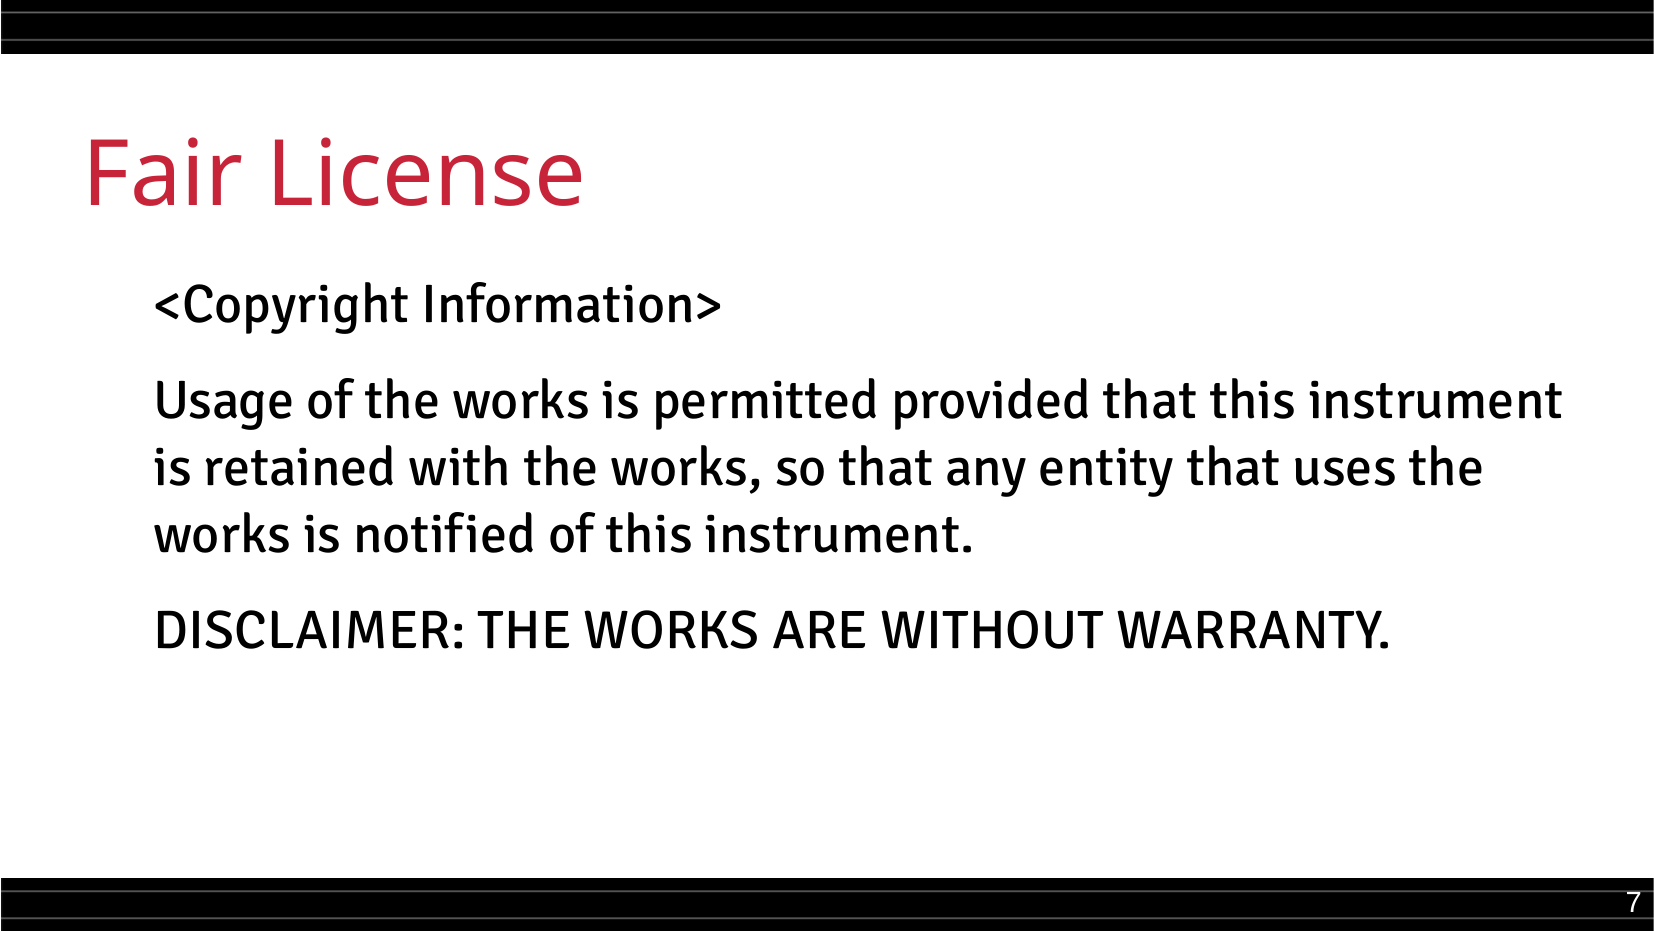

# Fair License
<Copyright Information>
Usage of the works is permitted provided that this instrument is retained with the works, so that any entity that uses the works is notified of this instrument.
DISCLAIMER: THE WORKS ARE WITHOUT WARRANTY.